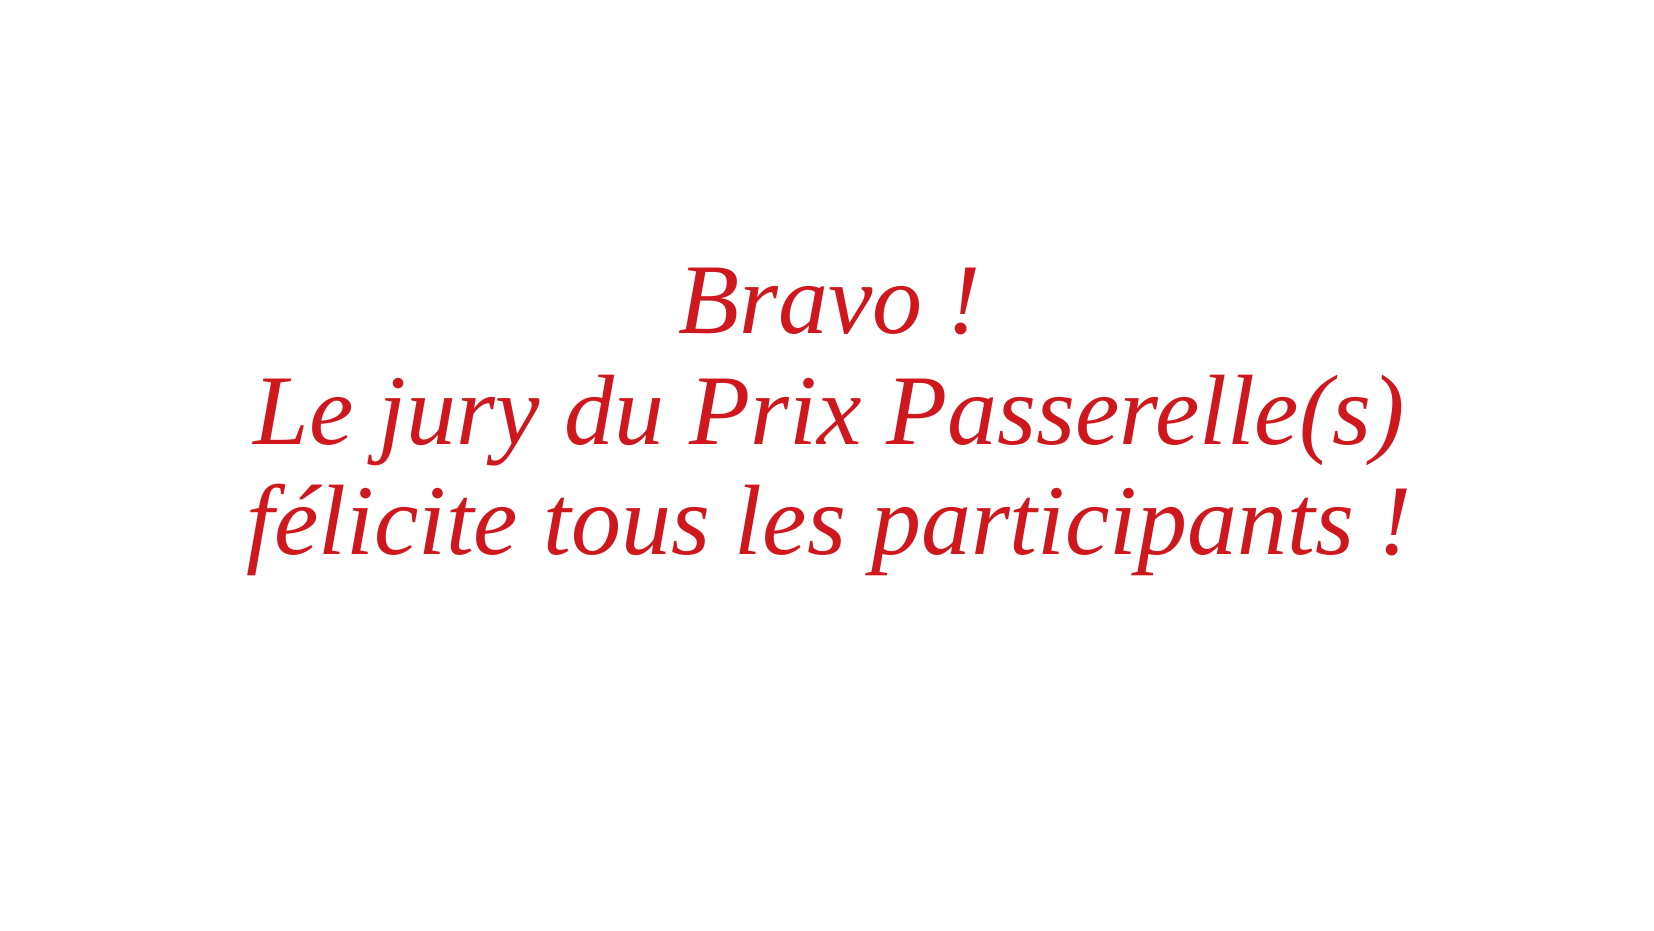

Bravo !
Le jury du Prix Passerelle(s)
félicite tous les participants !